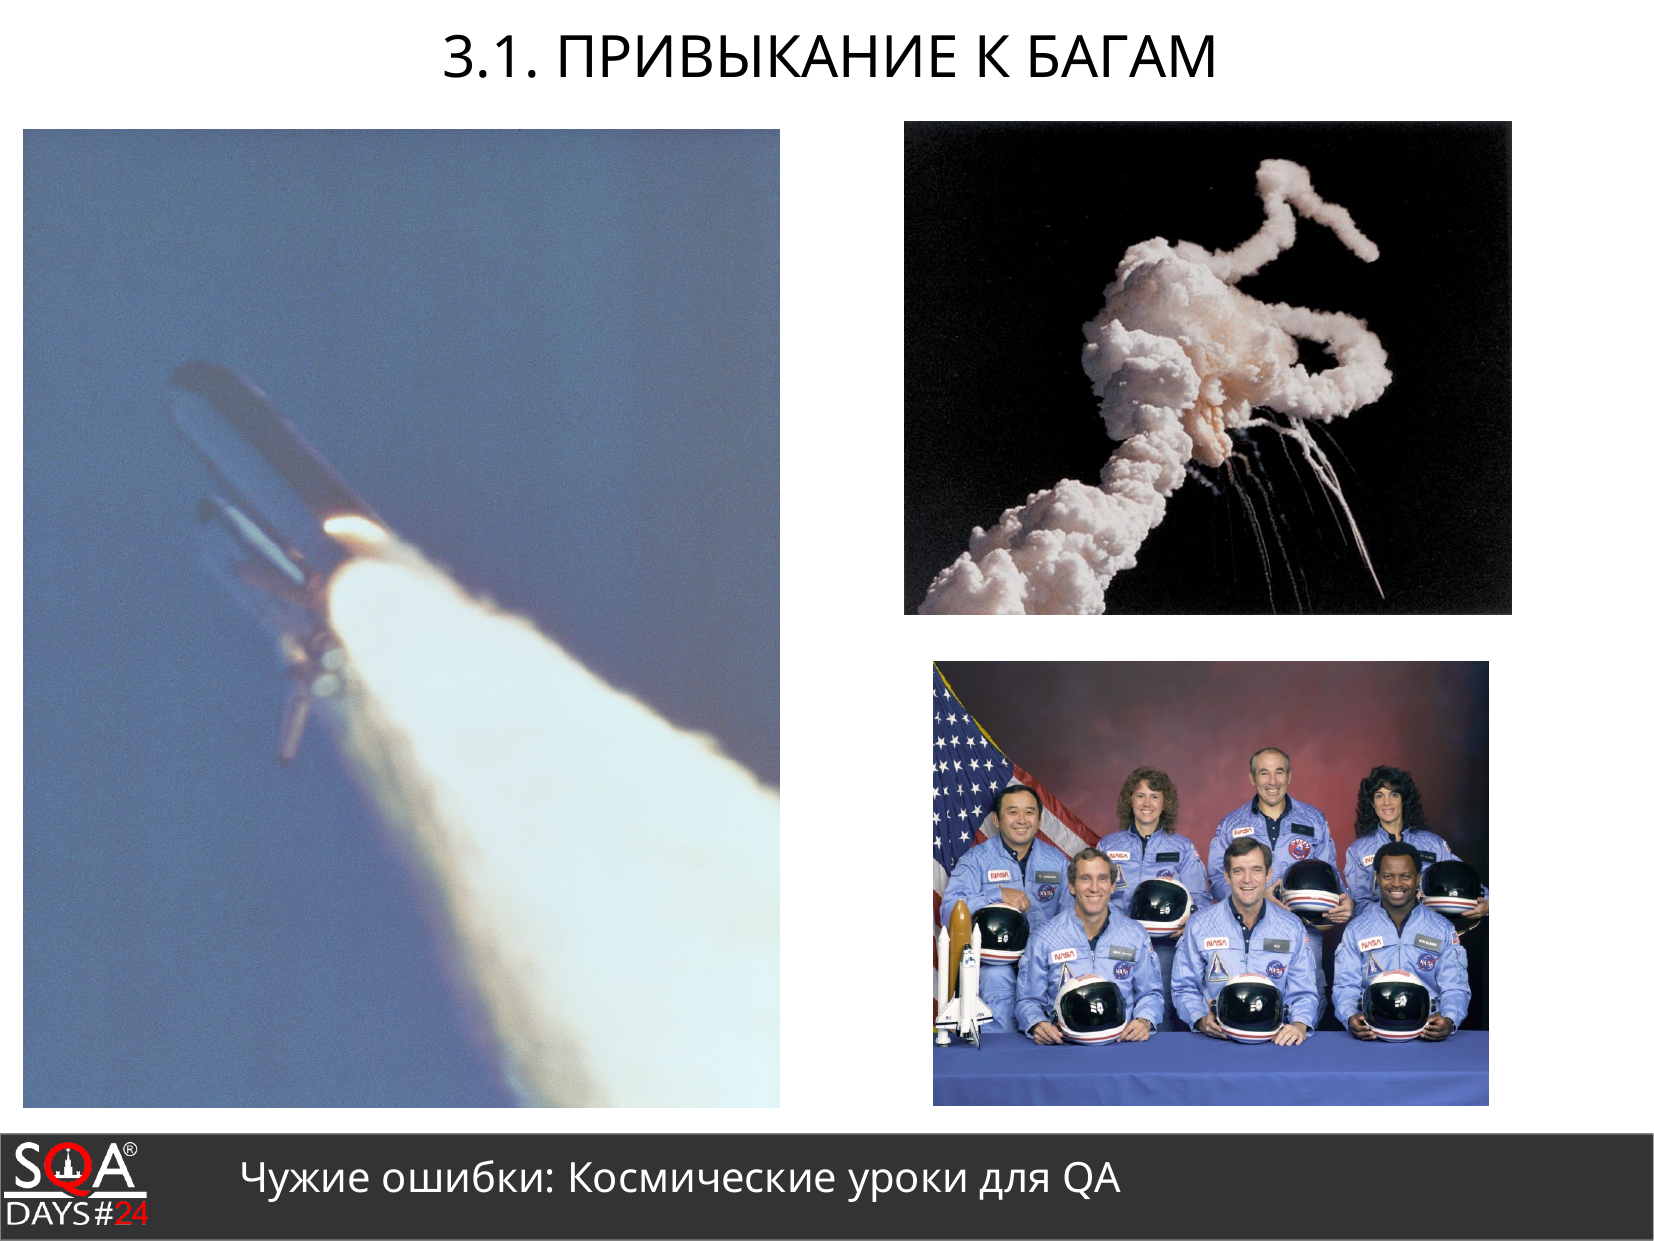

3.1. ПРИВЫКАНИЕ К БАГАМ
Чужие ошибки: Космические уроки для QA